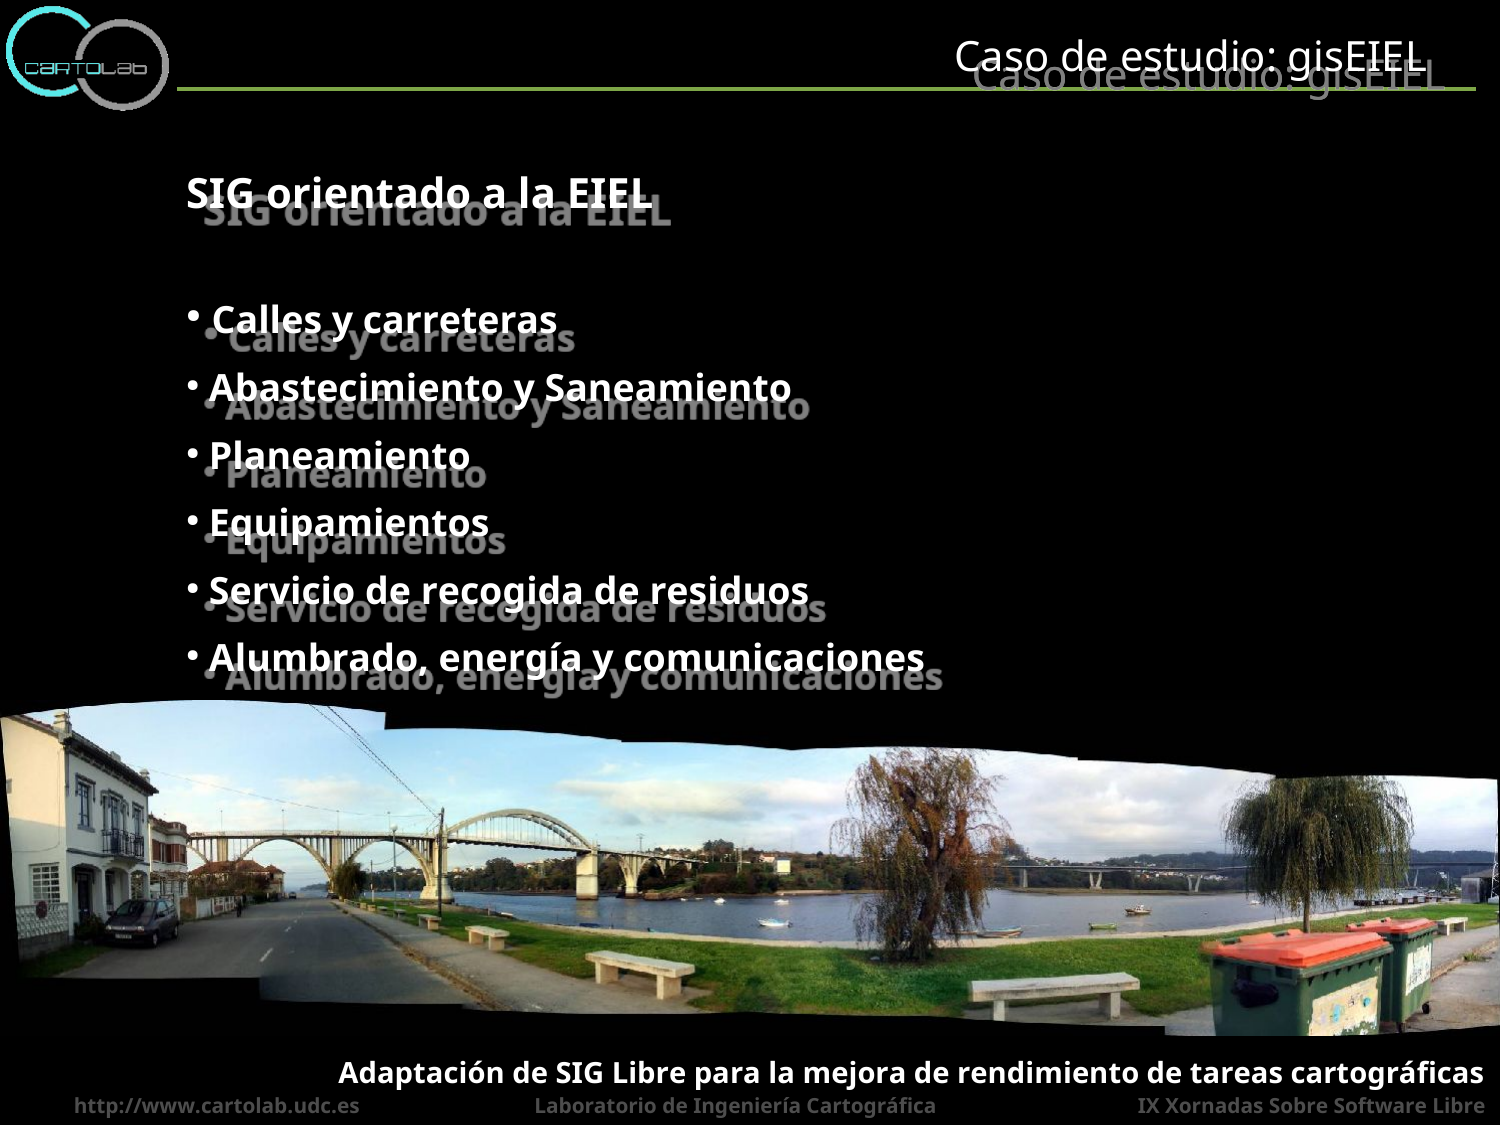

Caso de estudio: gisEIEL
SIG orientado a la EIEL
 Calles y carreteras
 Abastecimiento y Saneamiento
 Planeamiento
 Equipamientos
 Servicio de recogida de residuos
 Alumbrado, energía y comunicaciones